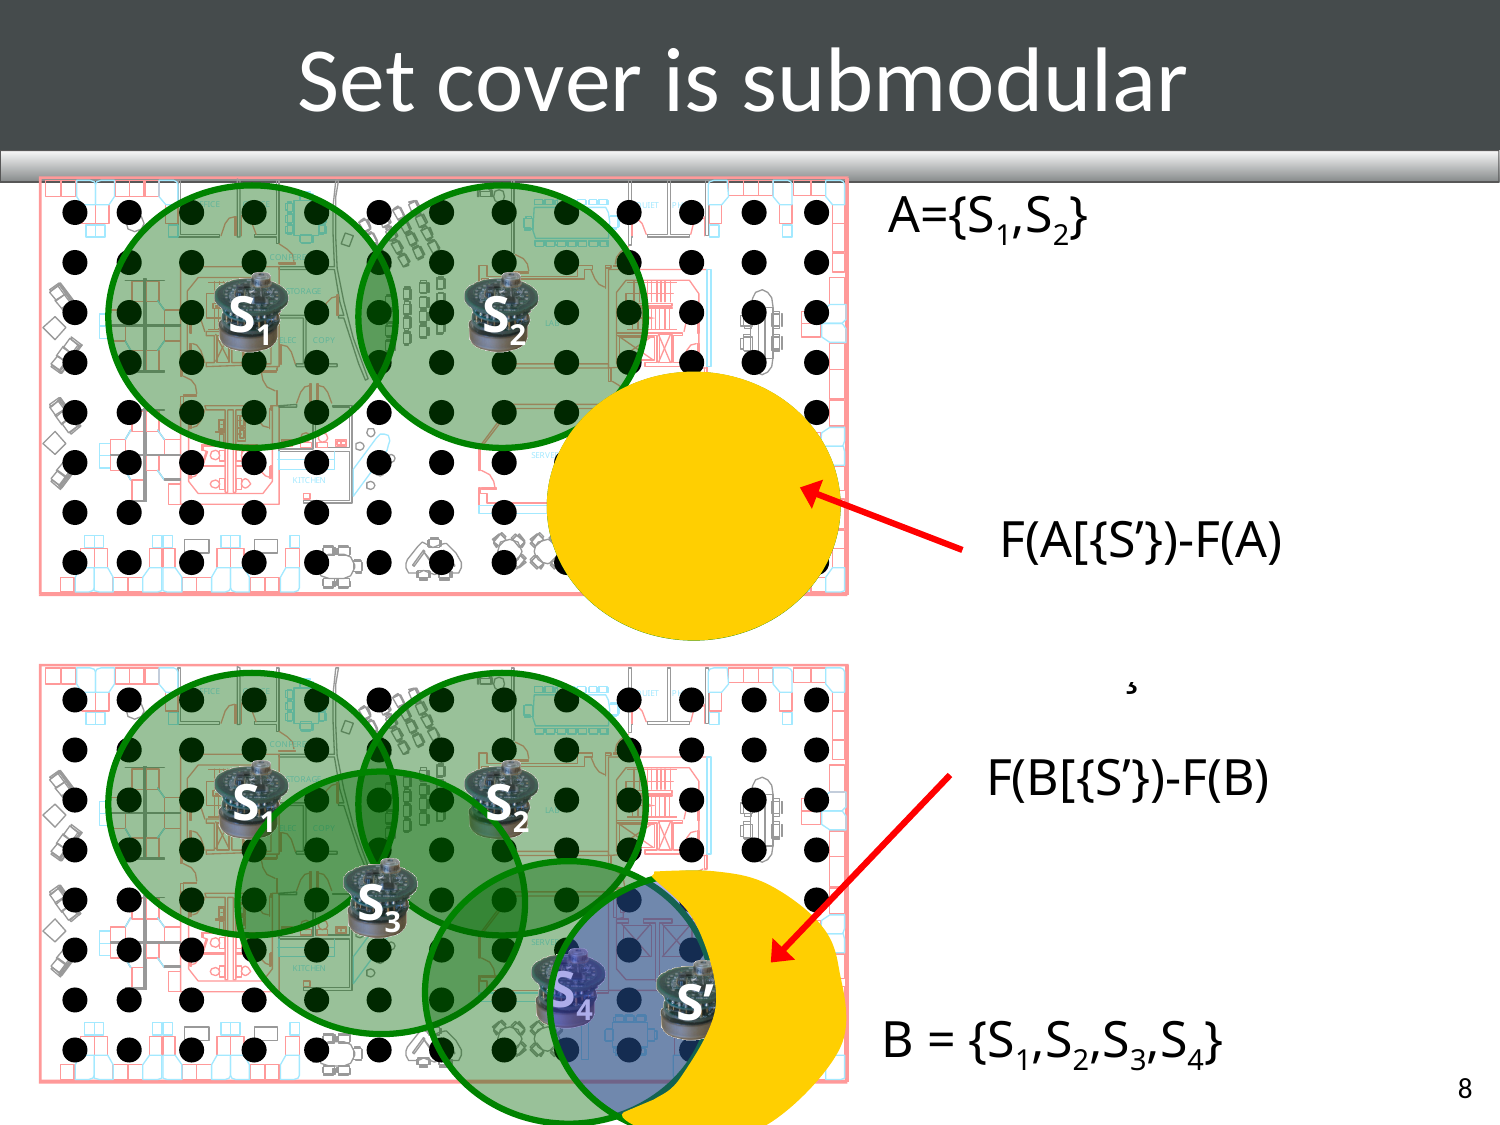

# Set cover is submodular
A={S1,S2}
S1
S2
S’
F(A[{S’})-F(A)
¸
F(B[{S’})-F(B)
S1
S2
S3
S’
S4
B = {S1,S2,S3,S4}
6